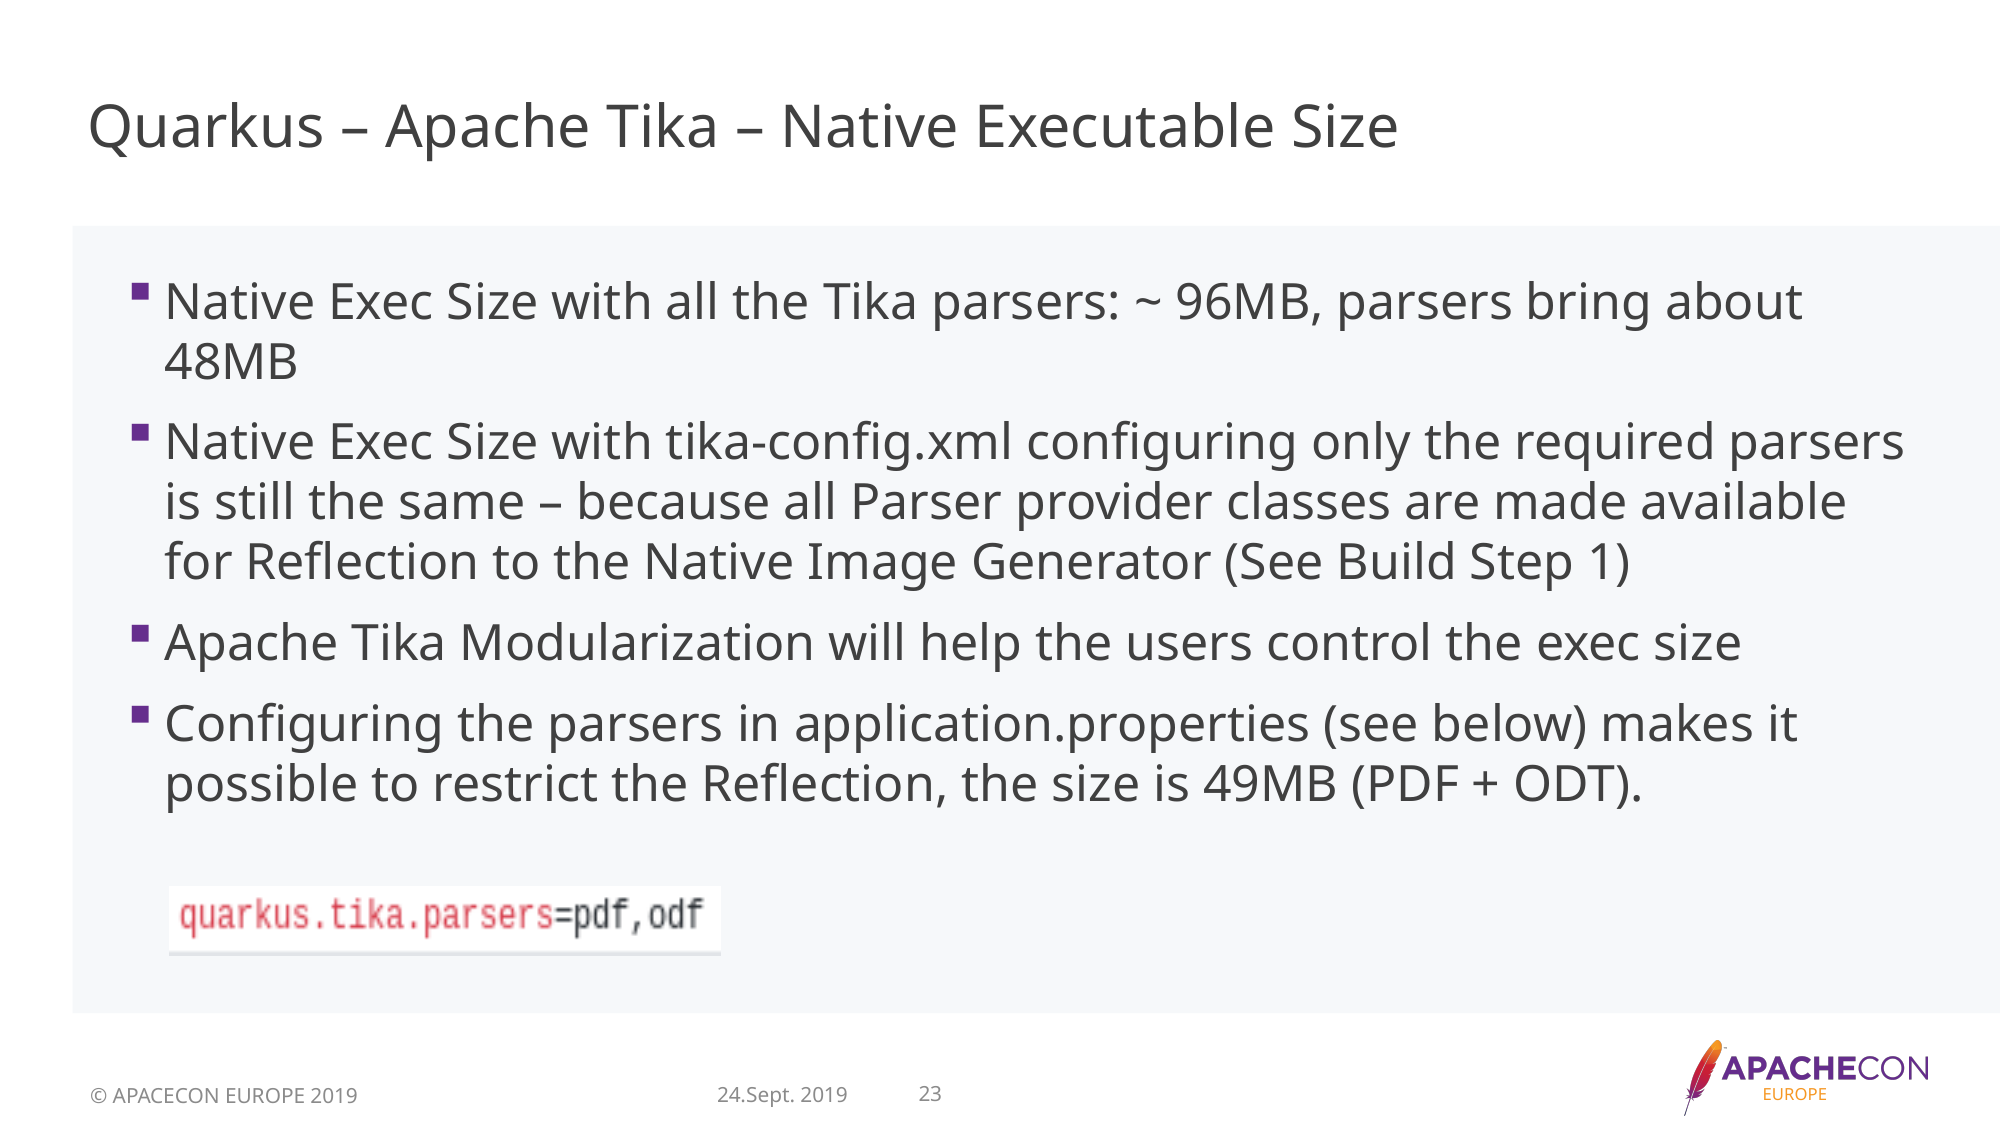

# Quarkus – Apache Tika – Native Executable Size
Native Exec Size with all the Tika parsers: ~ 96MB, parsers bring about 48MB
Native Exec Size with tika-config.xml configuring only the required parsers is still the same – because all Parser provider classes are made available for Reflection to the Native Image Generator (See Build Step 1)
Apache Tika Modularization will help the users control the exec size
Configuring the parsers in application.properties (see below) makes it possible to restrict the Reflection, the size is 49MB (PDF + ODT).
© APACECON EUROPE 2019
24.Sept. 2019